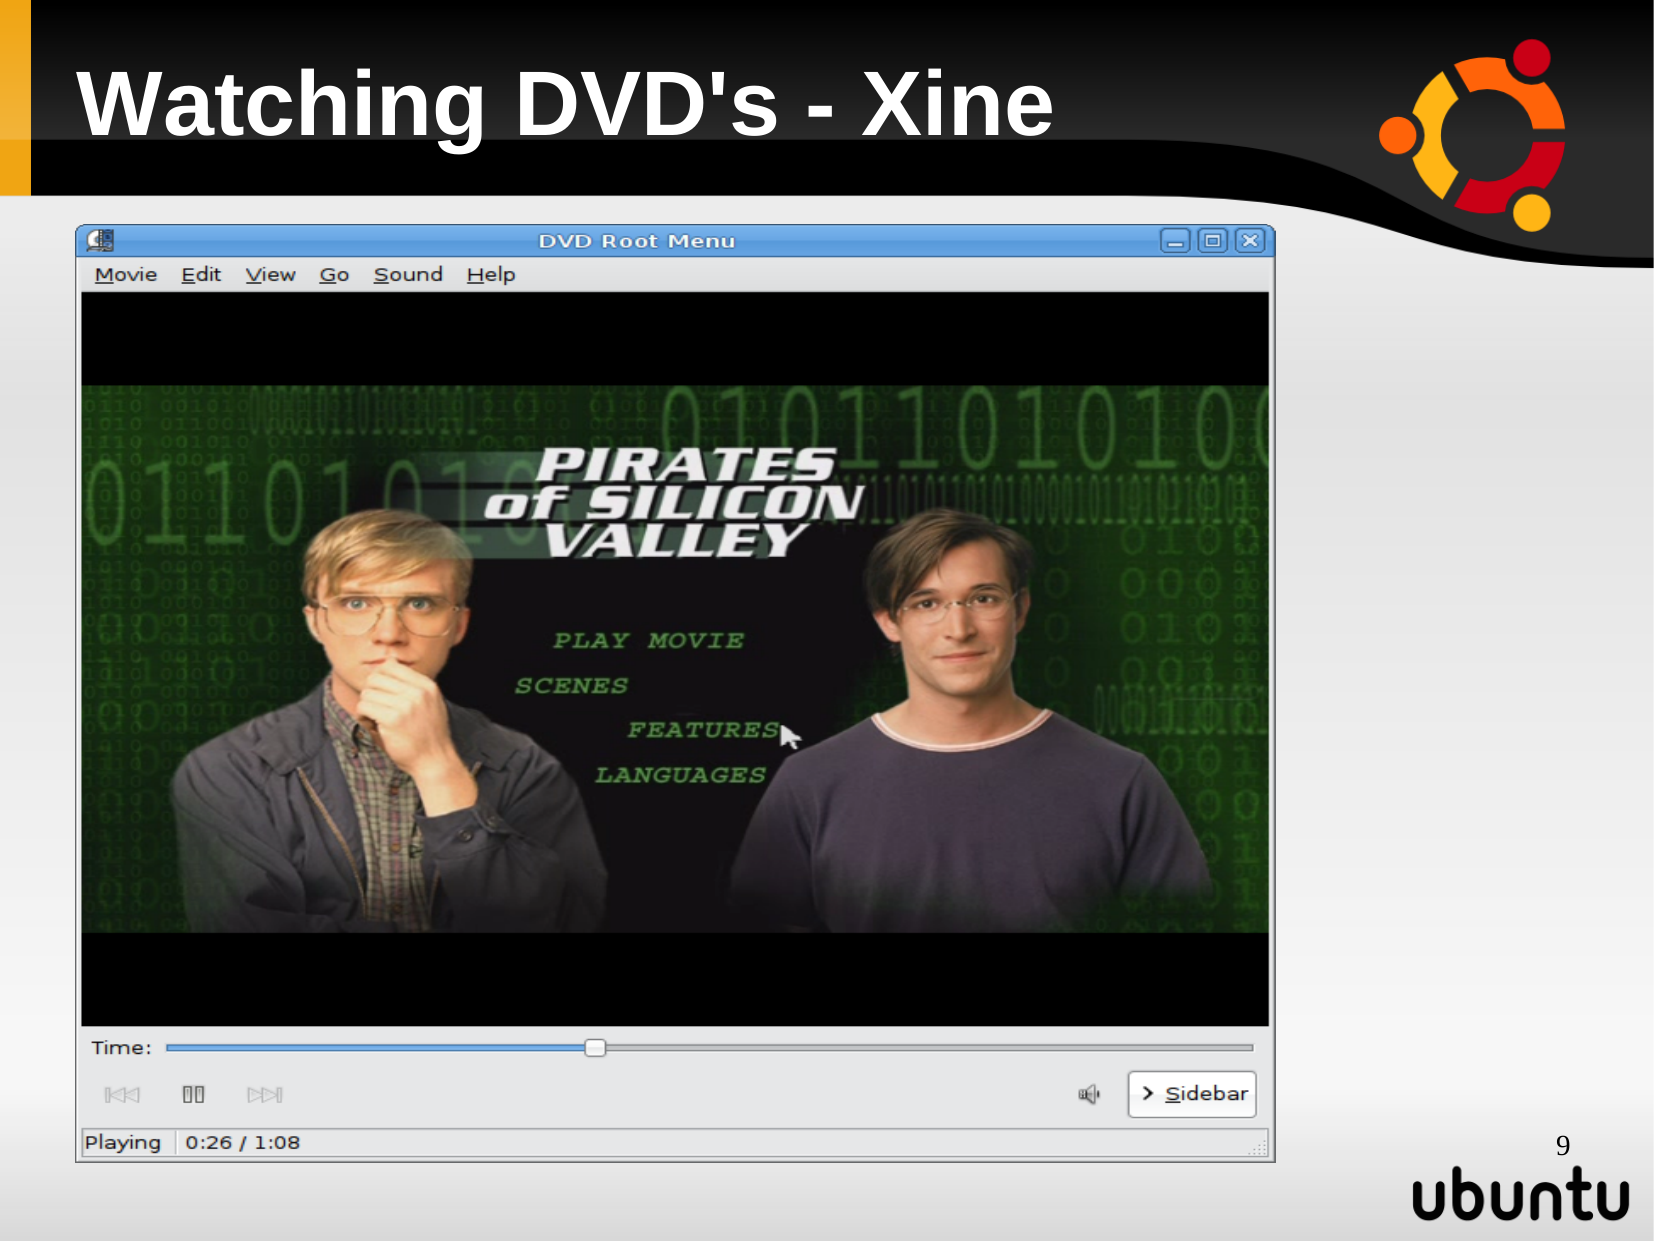

# Watching DVD's - Xine
2005-12-31
9